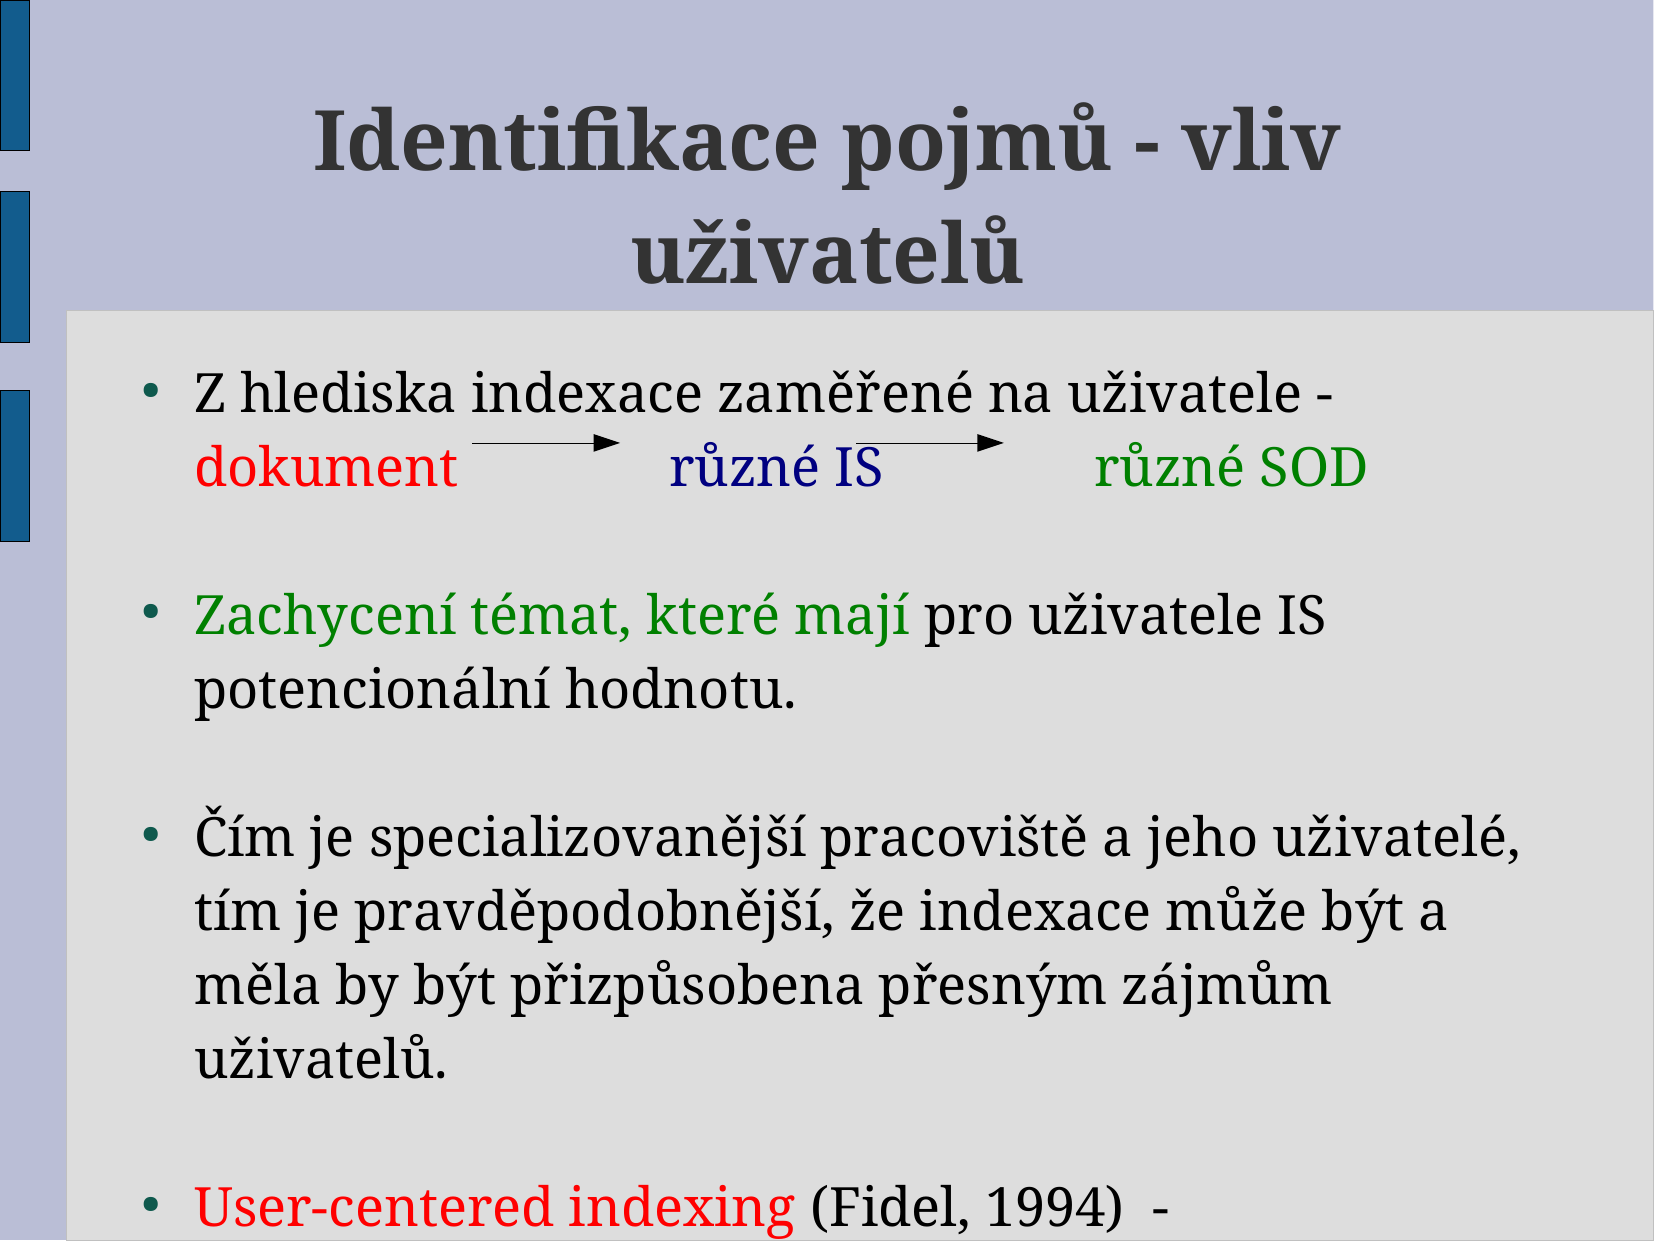

# Identifikace pojmů - vliv uživatelů
Z hlediska indexace zaměřené na uživatele -
dokument různé IS různé SOD
Zachycení témat, které mají pro uživatele IS potencionální hodnotu.
Čím je specializovanější pracoviště a jeho uživatelé, tím je pravděpodobnější, že indexace může být a měla by být přizpůsobena přesným zájmům uživatelů.
User-centered indexing (Fidel, 1994) -
Odkazuje k indexaci na základě požadavků očekávaných od určité skupiny uživatelů.